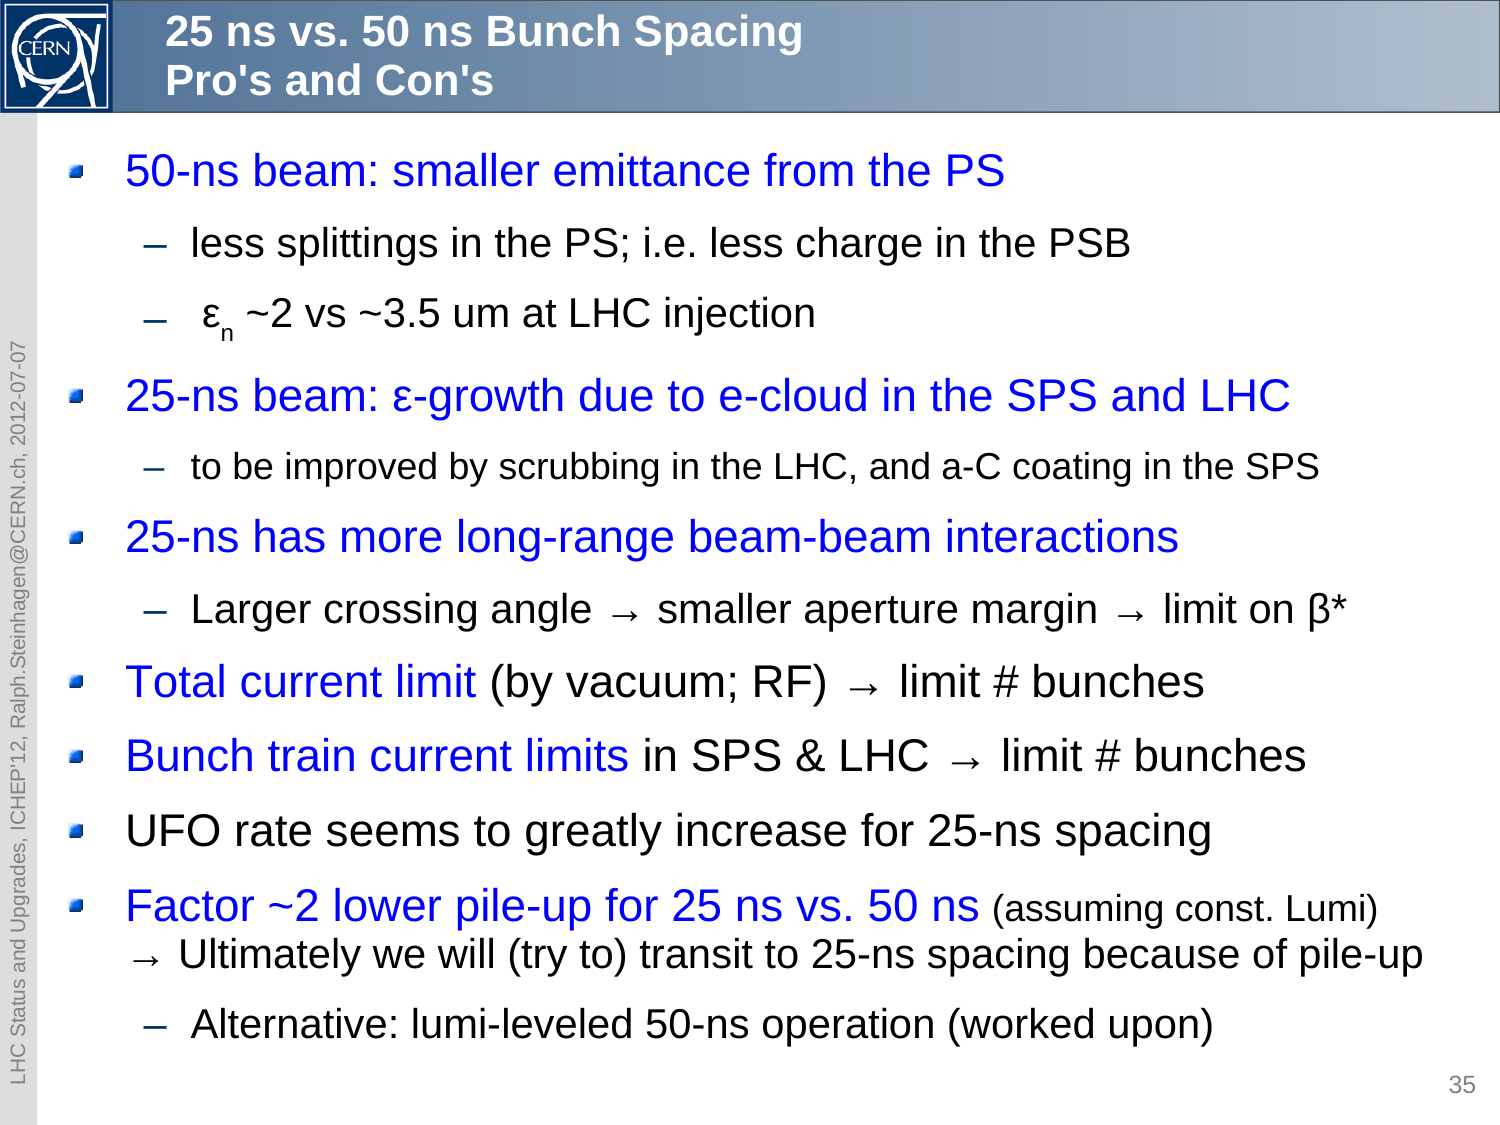

# 25 ns vs. 50 ns Bunch Spacing Pro's and Con's
50-ns beam: smaller emittance from the PS
less splittings in the PS; i.e. less charge in the PSB
 εn ~2 vs ~3.5 um at LHC injection
25-ns beam: ε-growth due to e-cloud in the SPS and LHC
to be improved by scrubbing in the LHC, and a-C coating in the SPS
25-ns has more long-range beam-beam interactions
Larger crossing angle → smaller aperture margin → limit on β*
Total current limit (by vacuum; RF) → limit # bunches
Bunch train current limits in SPS & LHC → limit # bunches
UFO rate seems to greatly increase for 25-ns spacing
Factor ~2 lower pile-up for 25 ns vs. 50 ns (assuming const. Lumi) → Ultimately we will (try to) transit to 25-ns spacing because of pile-up
Alternative: lumi-leveled 50-ns operation (worked upon)